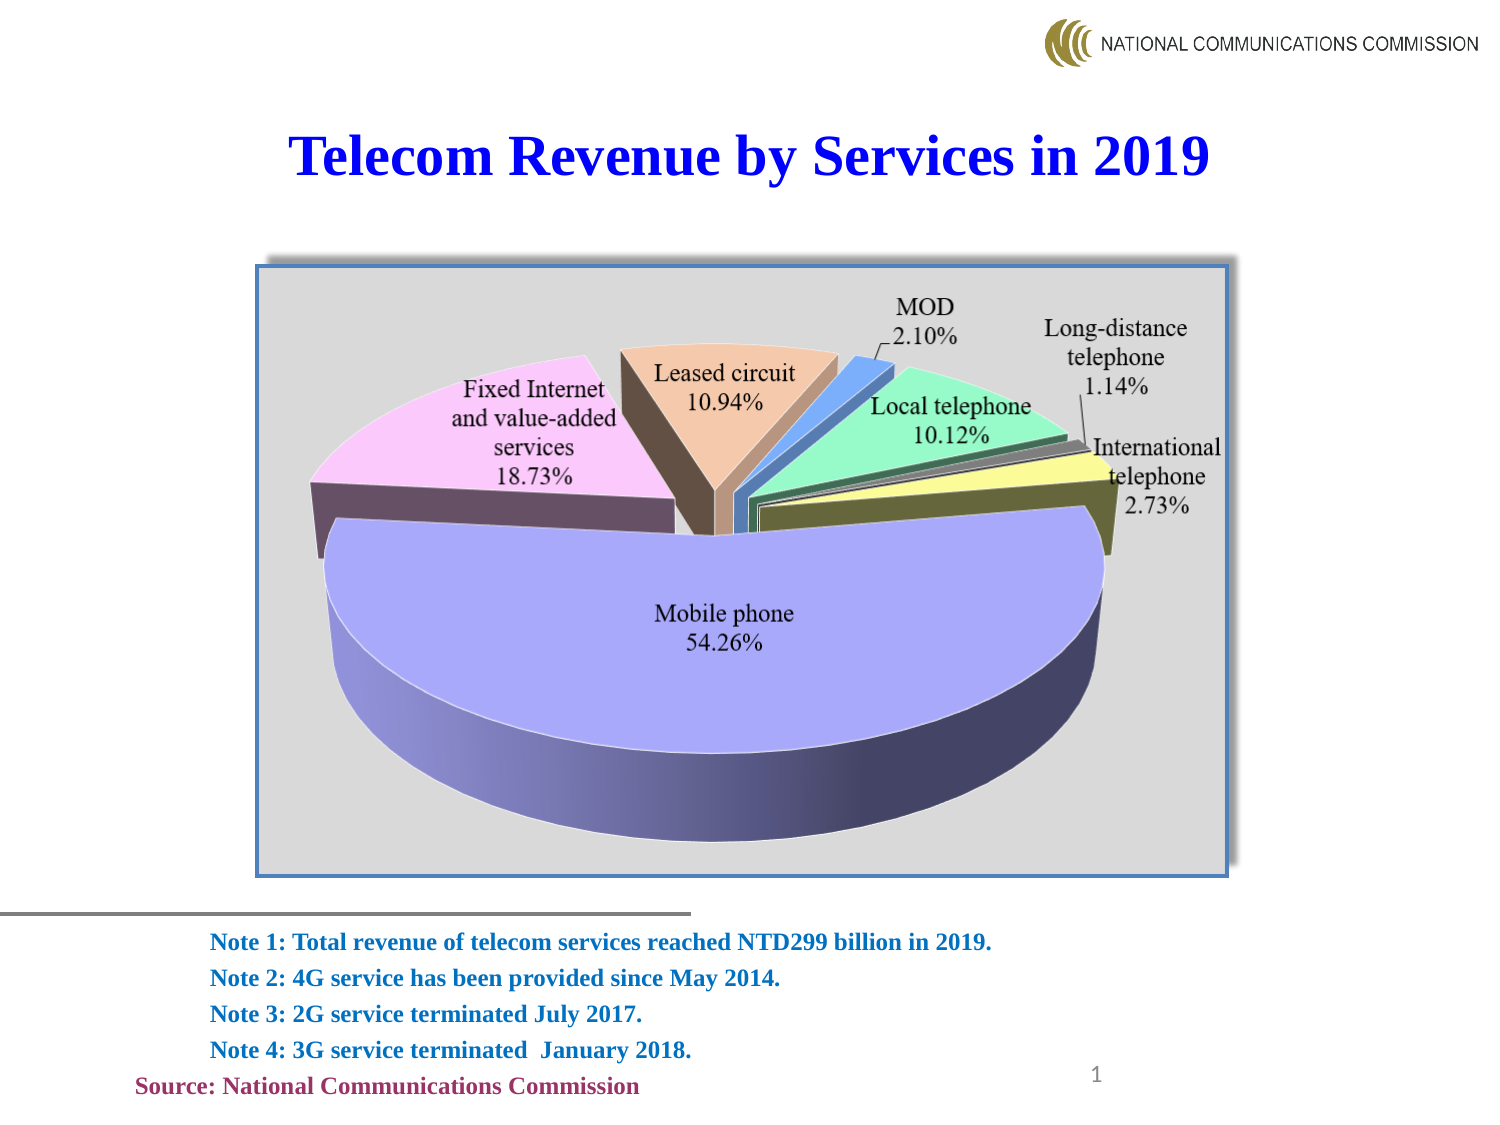

Telecom Revenue by Services in 2019
Note 1: Total revenue of telecom services reached NTD299 billion in 2019.
Note 2: 4G service has been provided since May 2014.
Note 3: 2G service terminated July 2017.
Note 4: 3G service terminated January 2018.
1
Source: National Communications Commission